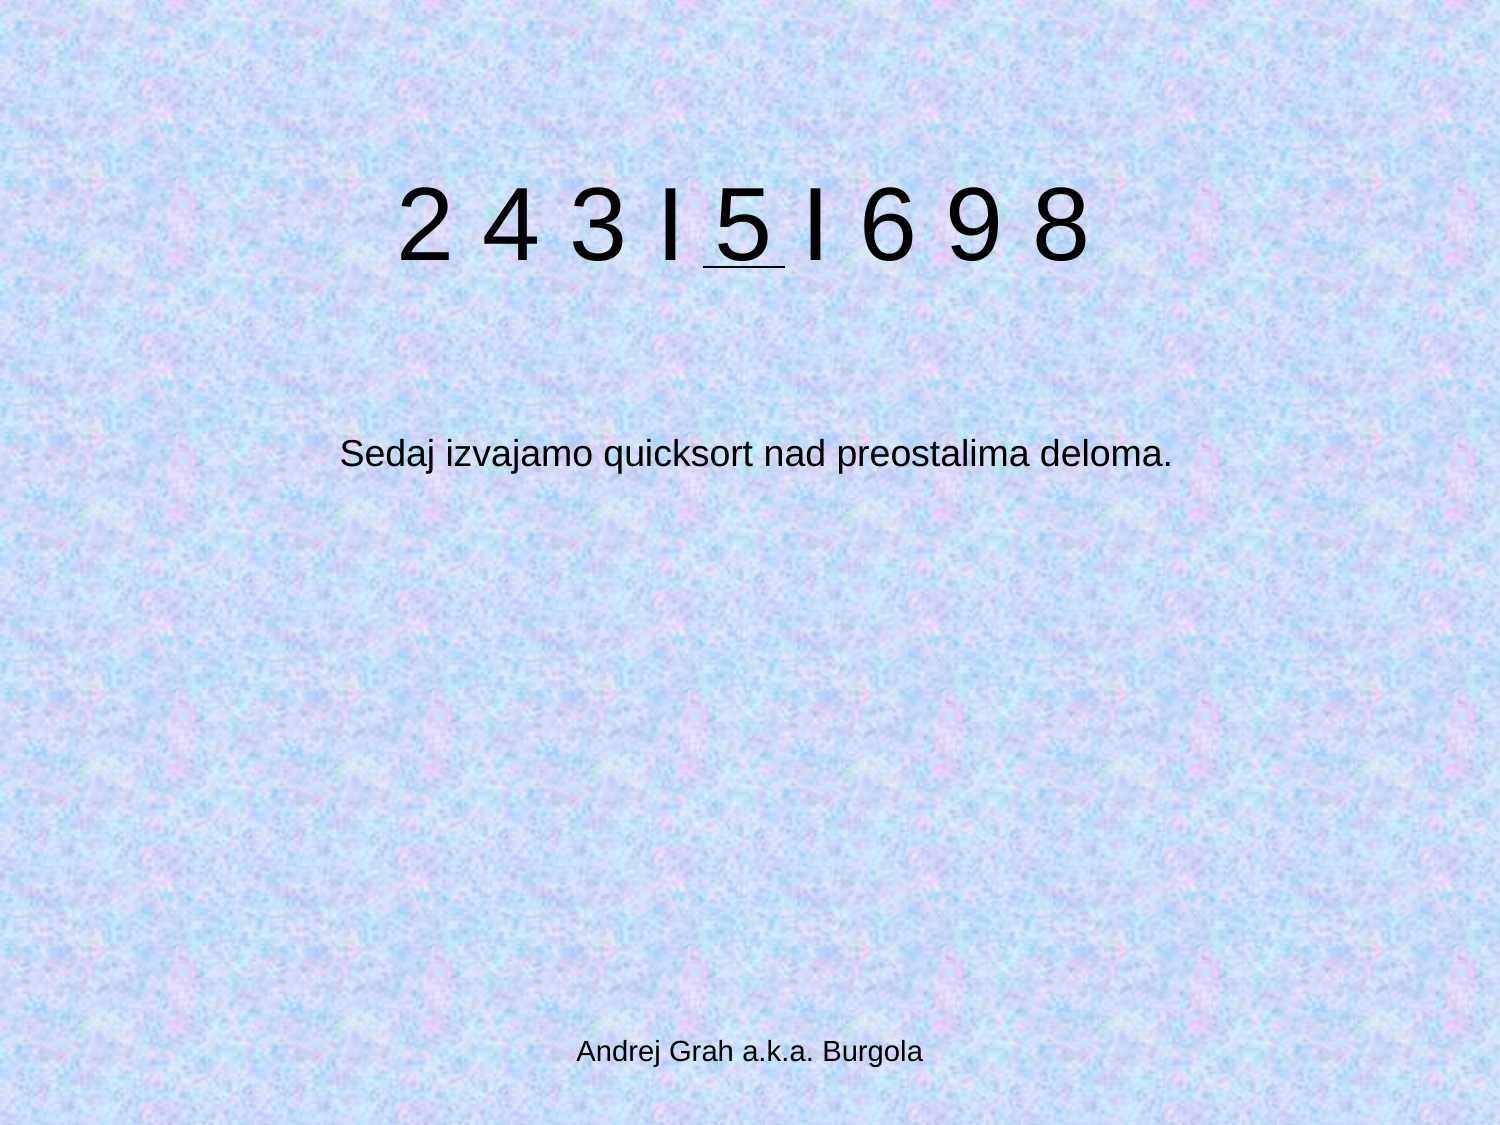

2 4 3 I 5 I 6 9 8
Sedaj izvajamo quicksort nad preostalima deloma.
Andrej Grah a.k.a. Burgola